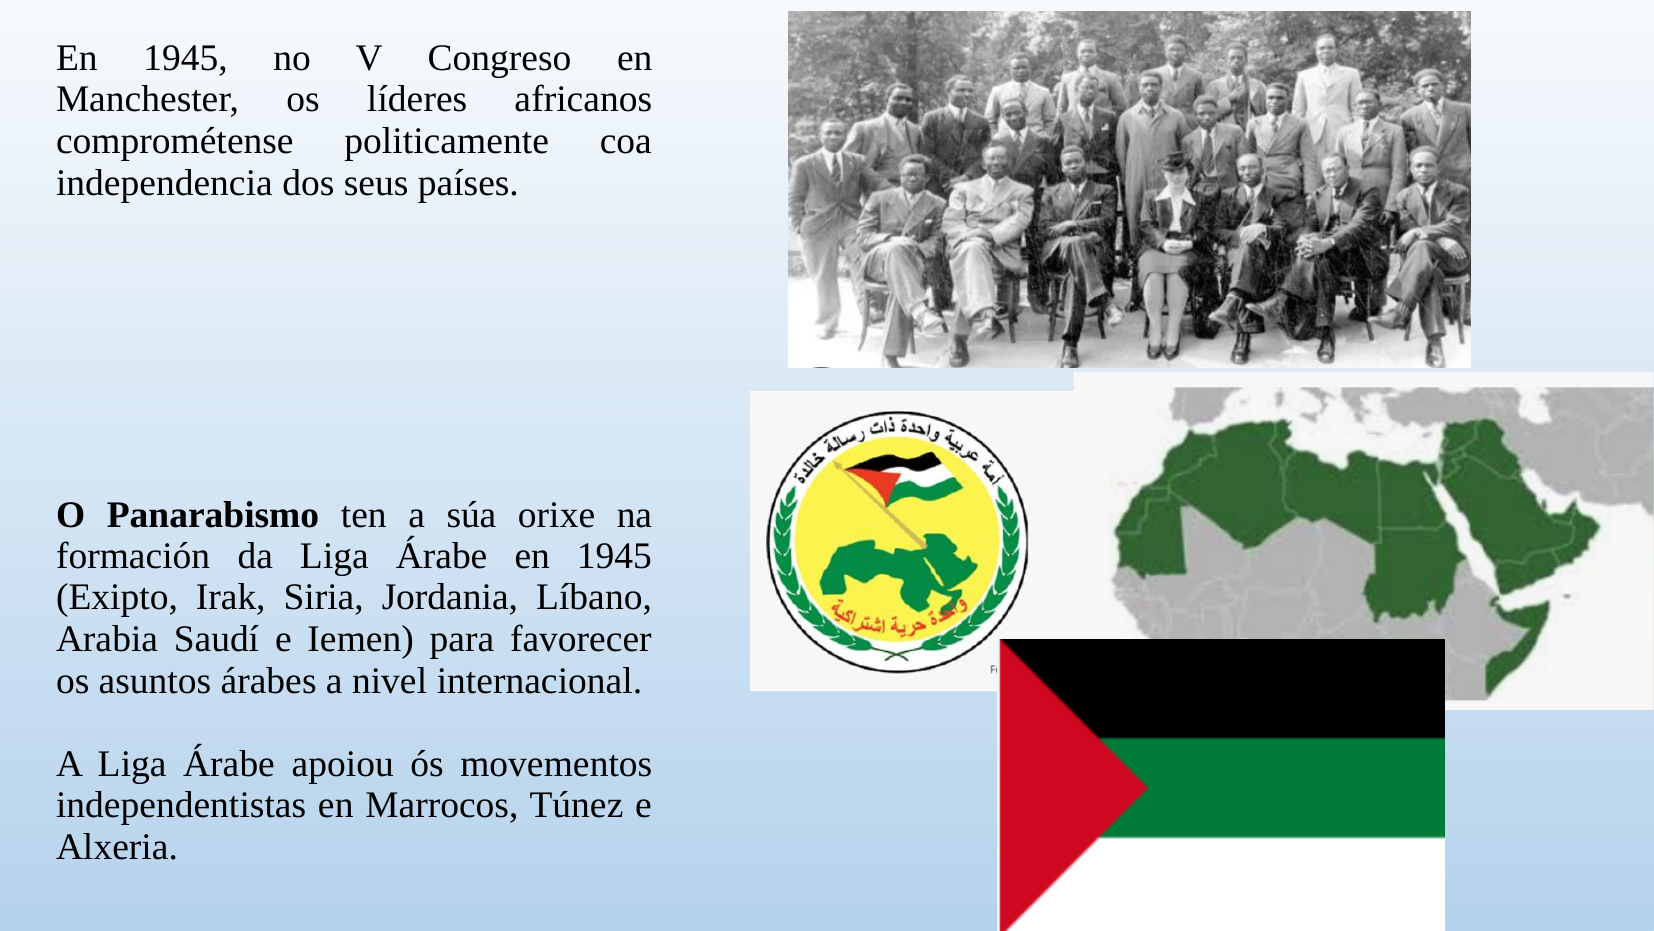

En 1945, no V Congreso en Manchester, os líderes africanos comprométense politicamente coa independencia dos seus países.
O Panarabismo ten a súa orixe na formación da Liga Árabe en 1945 (Exipto, Irak, Siria, Jordania, Líbano, Arabia Saudí e Iemen) para favorecer os asuntos árabes a nivel internacional.
A Liga Árabe apoiou ós movementos independentistas en Marrocos, Túnez e Alxeria.